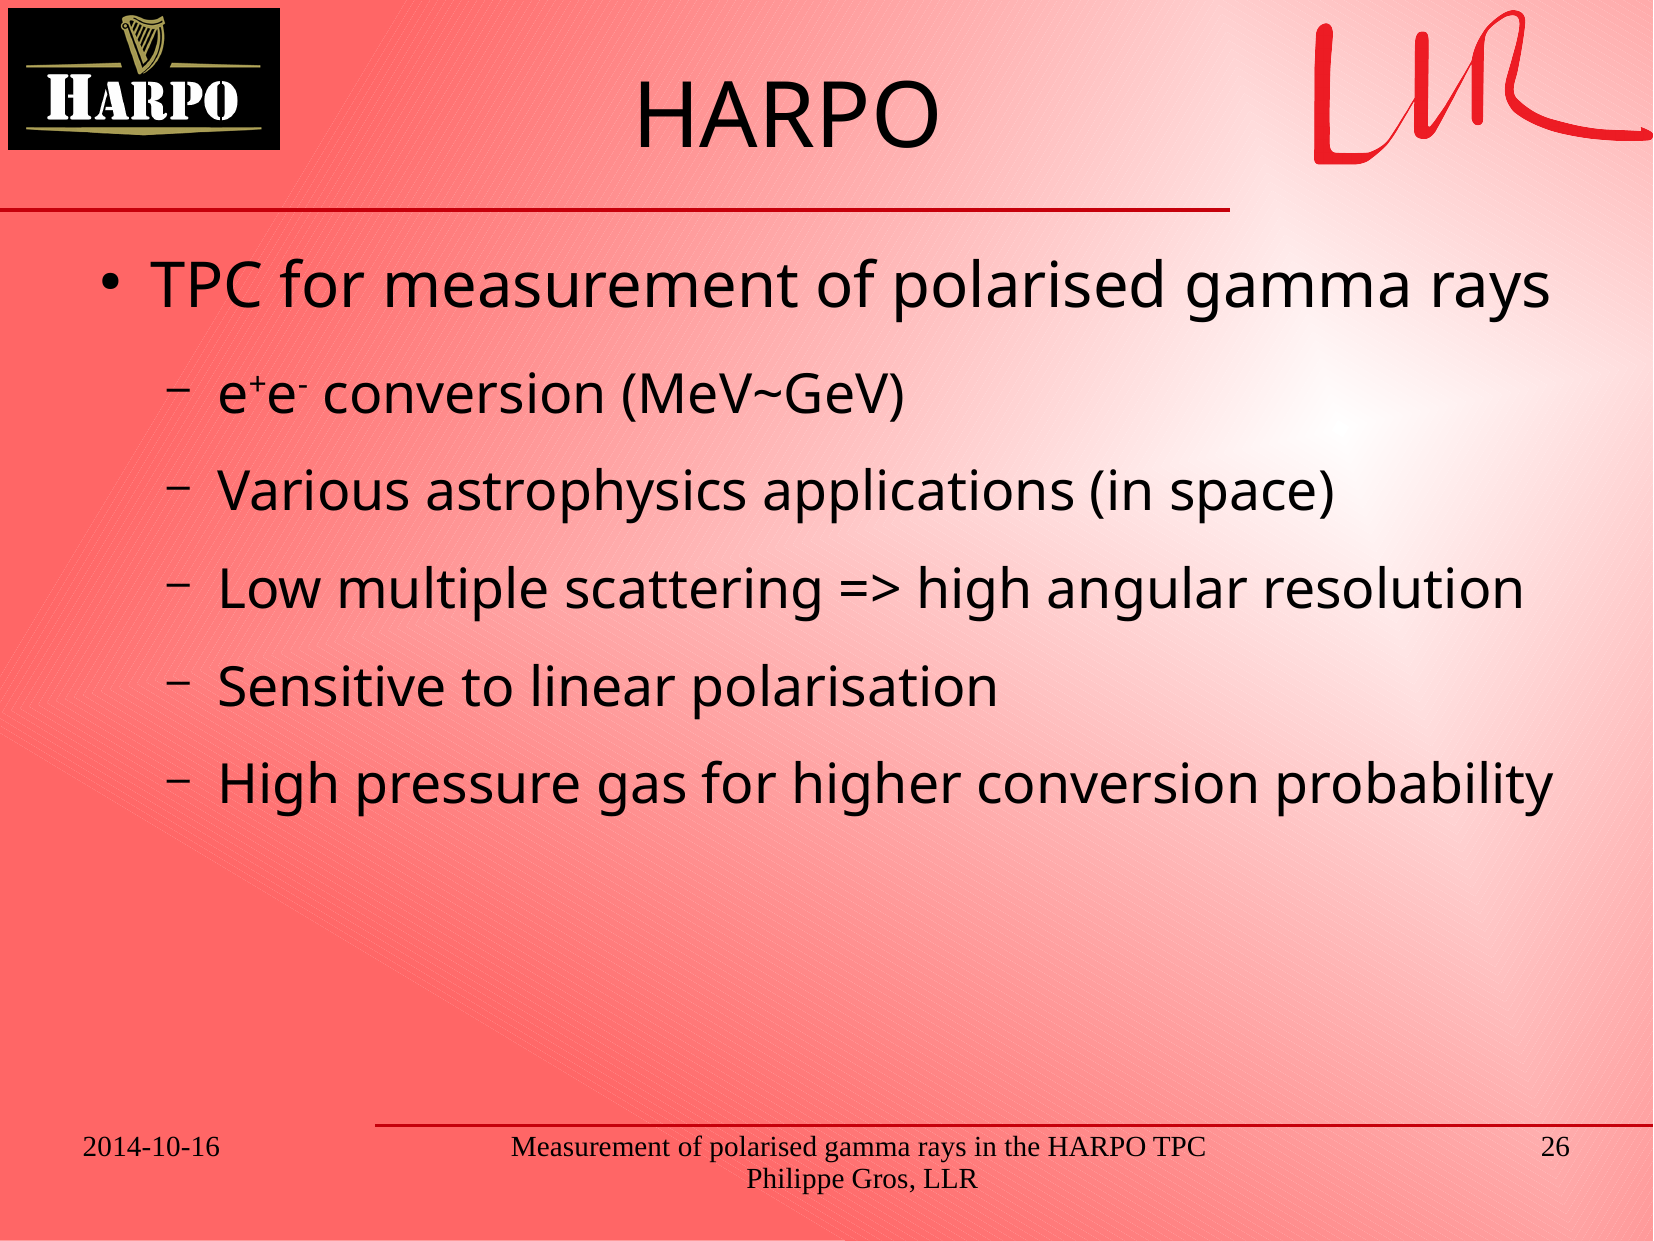

# HARPO
TPC for measurement of polarised gamma rays
e+e- conversion (MeV~GeV)
Various astrophysics applications (in space)
Low multiple scattering => high angular resolution
Sensitive to linear polarisation
High pressure gas for higher conversion probability
2014-10-16
26